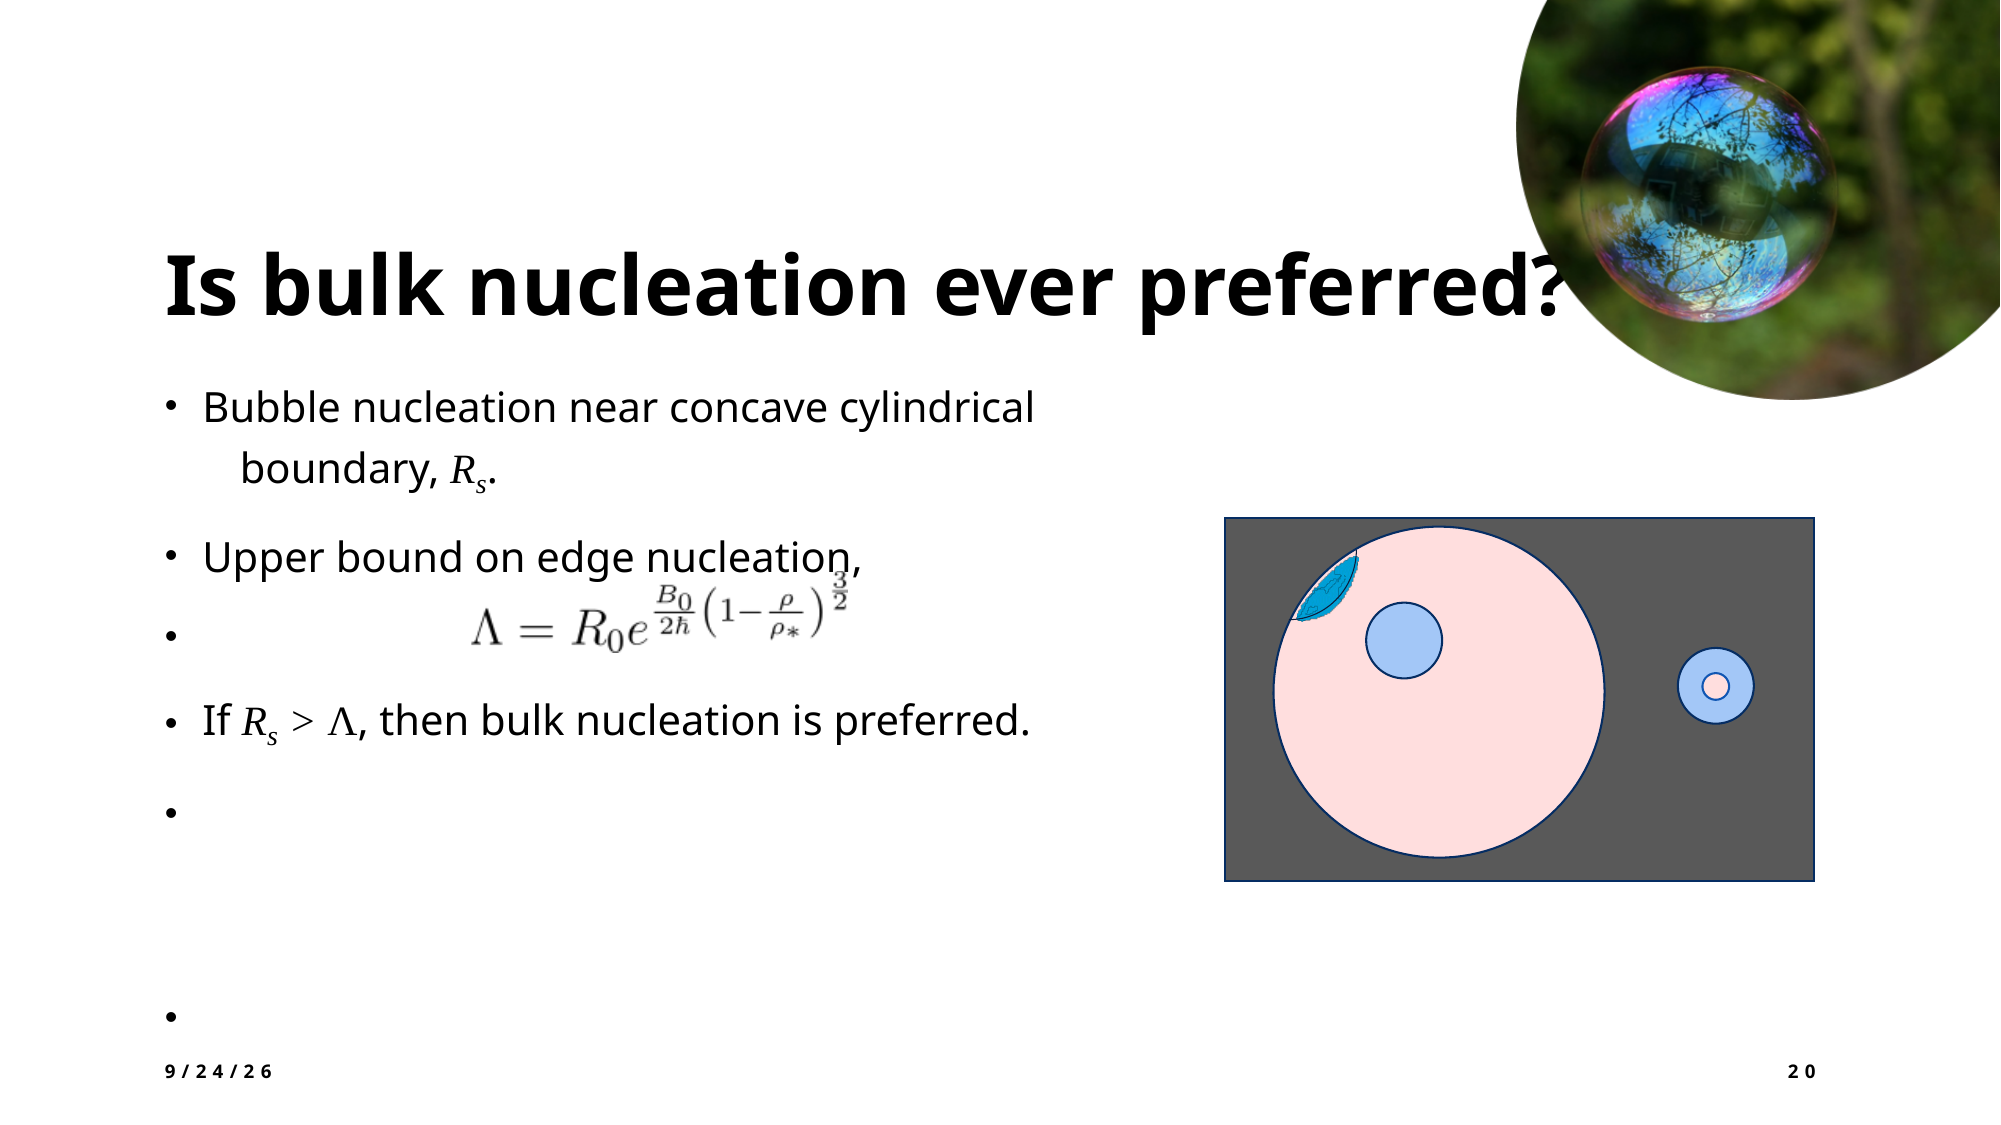

Is bulk nucleation ever preferred?
# Bubble nucleation near concave cylindrical boundary, Rs.
Upper bound on edge nucleation,
If Rs > Λ, then bulk nucleation is preferred.
Unless ρ-ρ*<<ρ* : Λ becomes O(R0)- bubble cannot fit in this concavity – must be bulk nucleation.